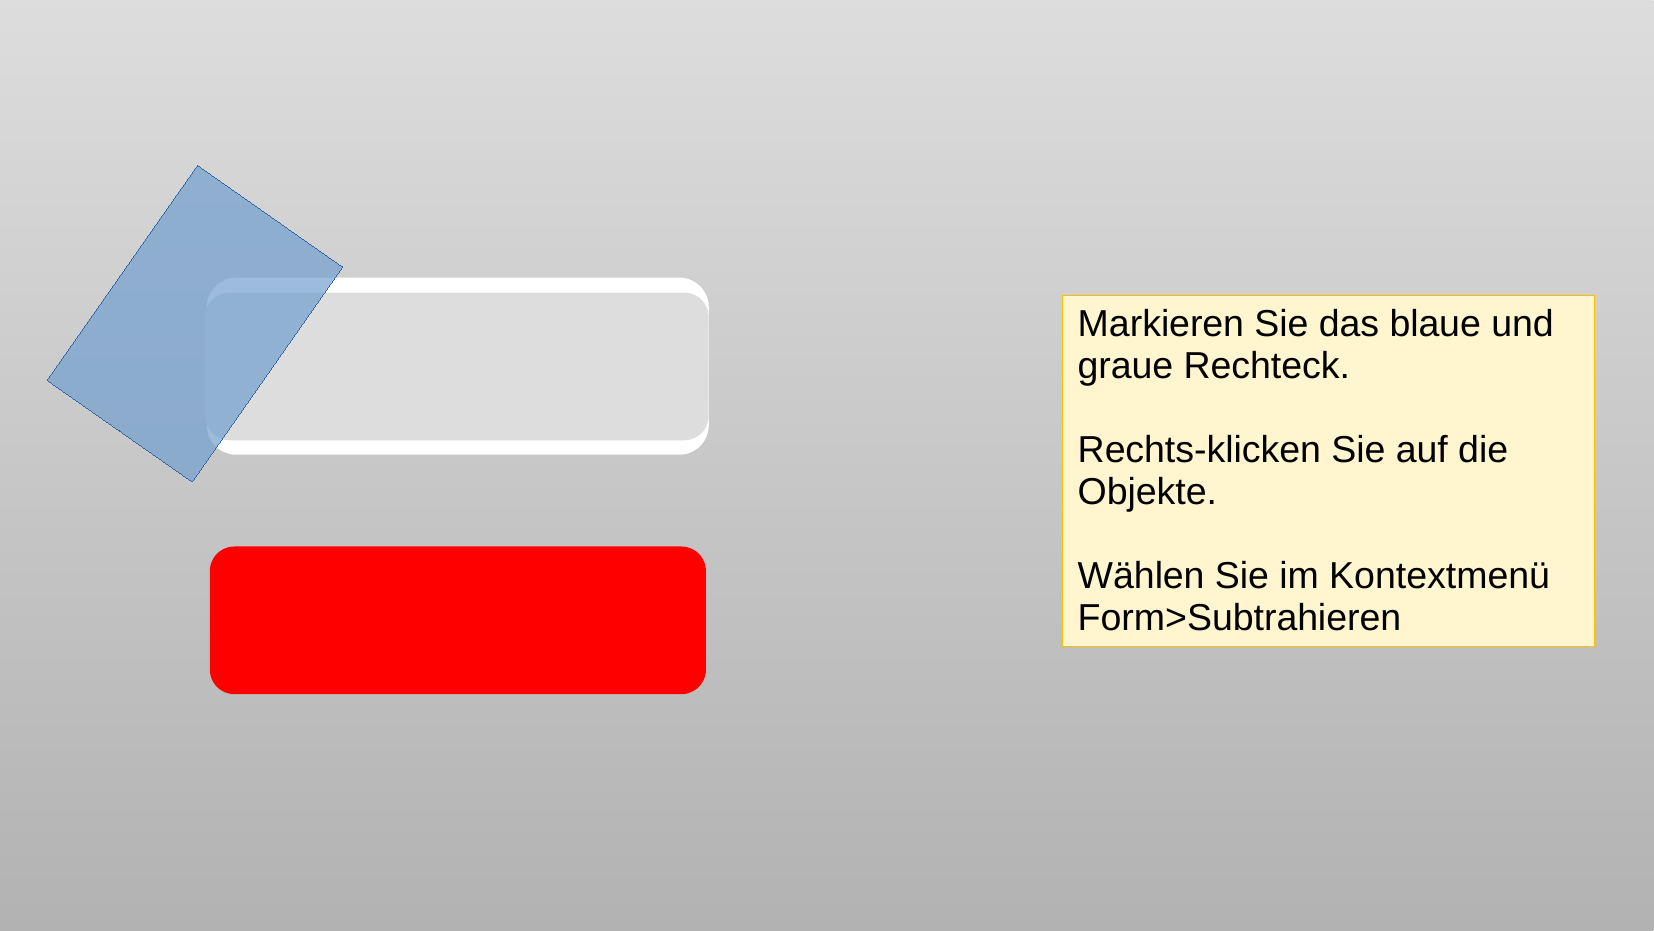

#
Markieren Sie das blaue und graue Rechteck.
Rechts-klicken Sie auf die Objekte.
Wählen Sie im Kontextmenü Form>Subtrahieren